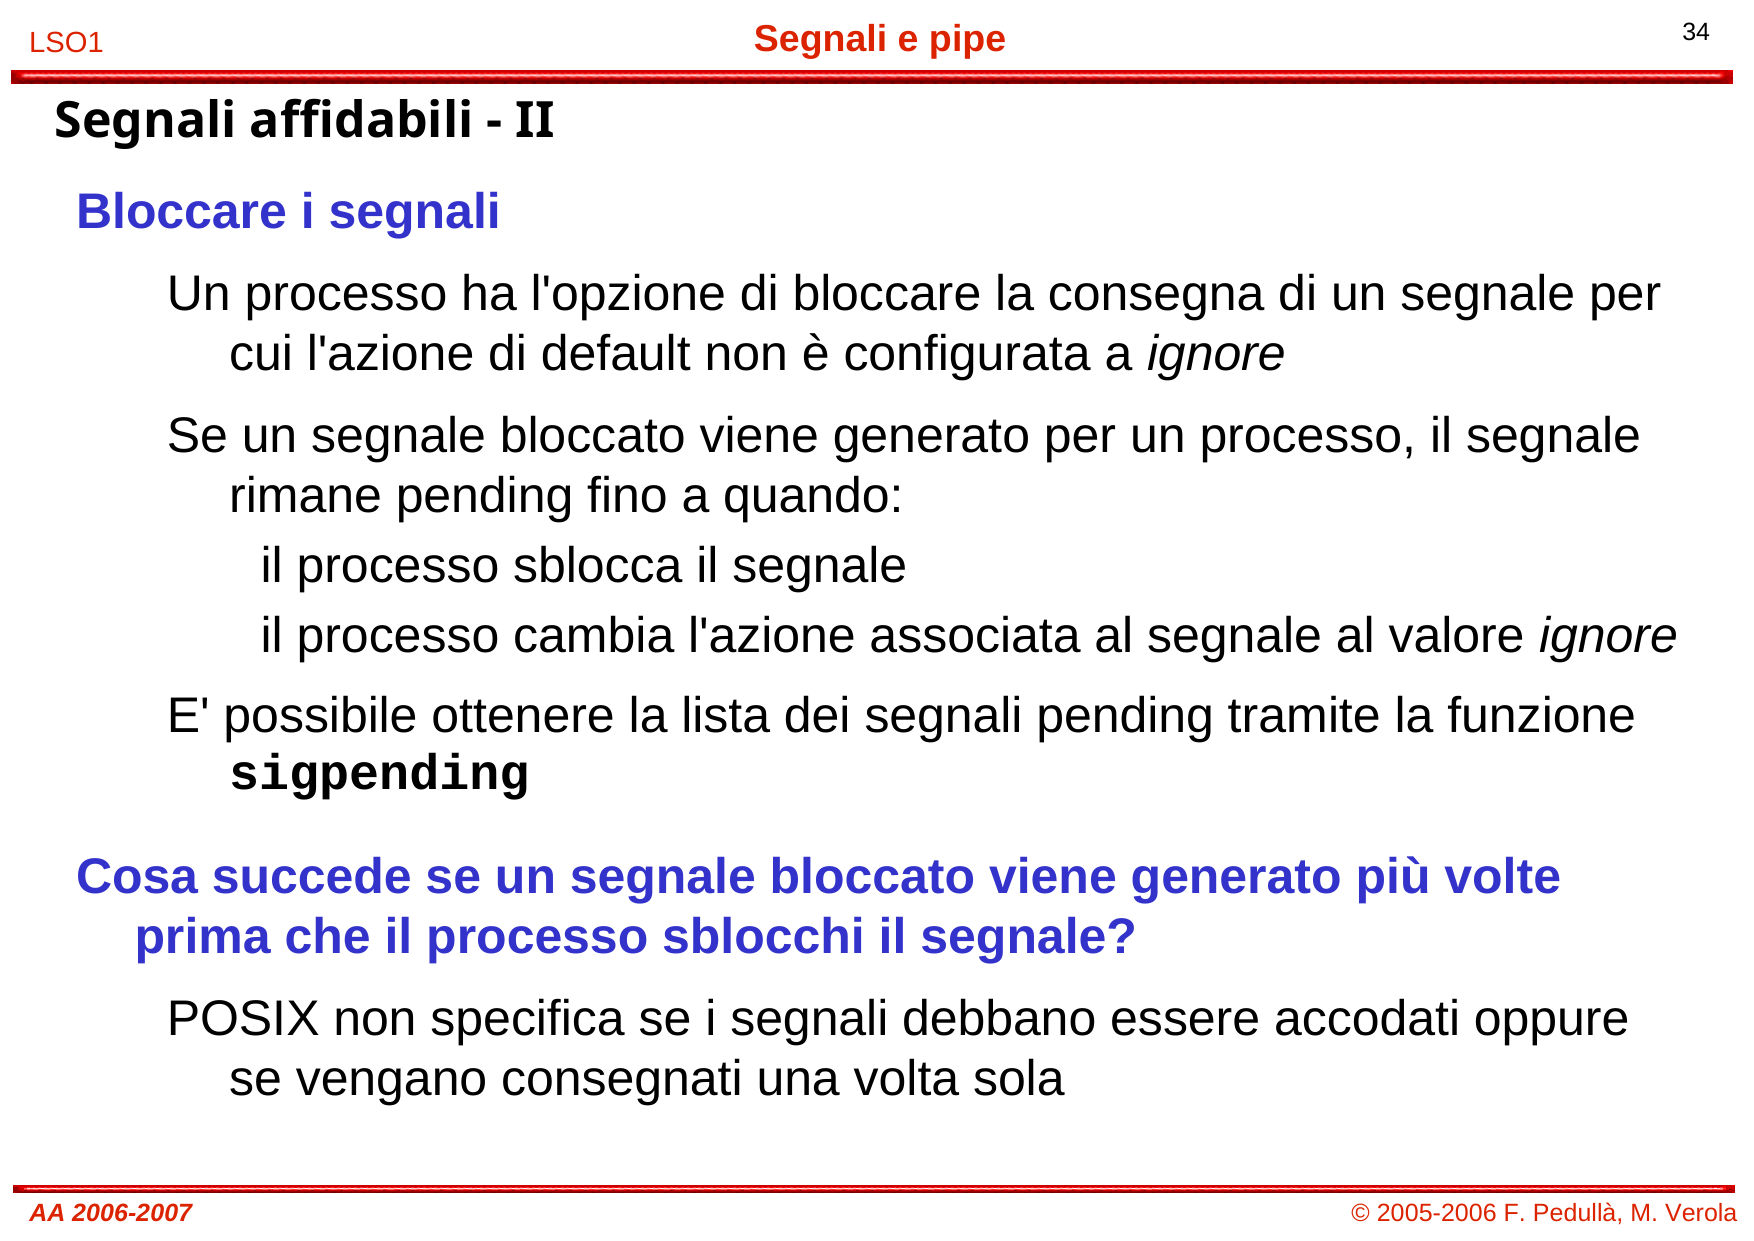

# Segnali affidabili - II
Bloccare i segnali
Un processo ha l'opzione di bloccare la consegna di un segnale per cui l'azione di default non è configurata a ignore
Se un segnale bloccato viene generato per un processo, il segnale rimane pending fino a quando:
il processo sblocca il segnale
il processo cambia l'azione associata al segnale al valore ignore
E' possibile ottenere la lista dei segnali pending tramite la funzione sigpending
Cosa succede se un segnale bloccato viene generato più volte prima che il processo sblocchi il segnale?
POSIX non specifica se i segnali debbano essere accodati oppure se vengano consegnati una volta sola